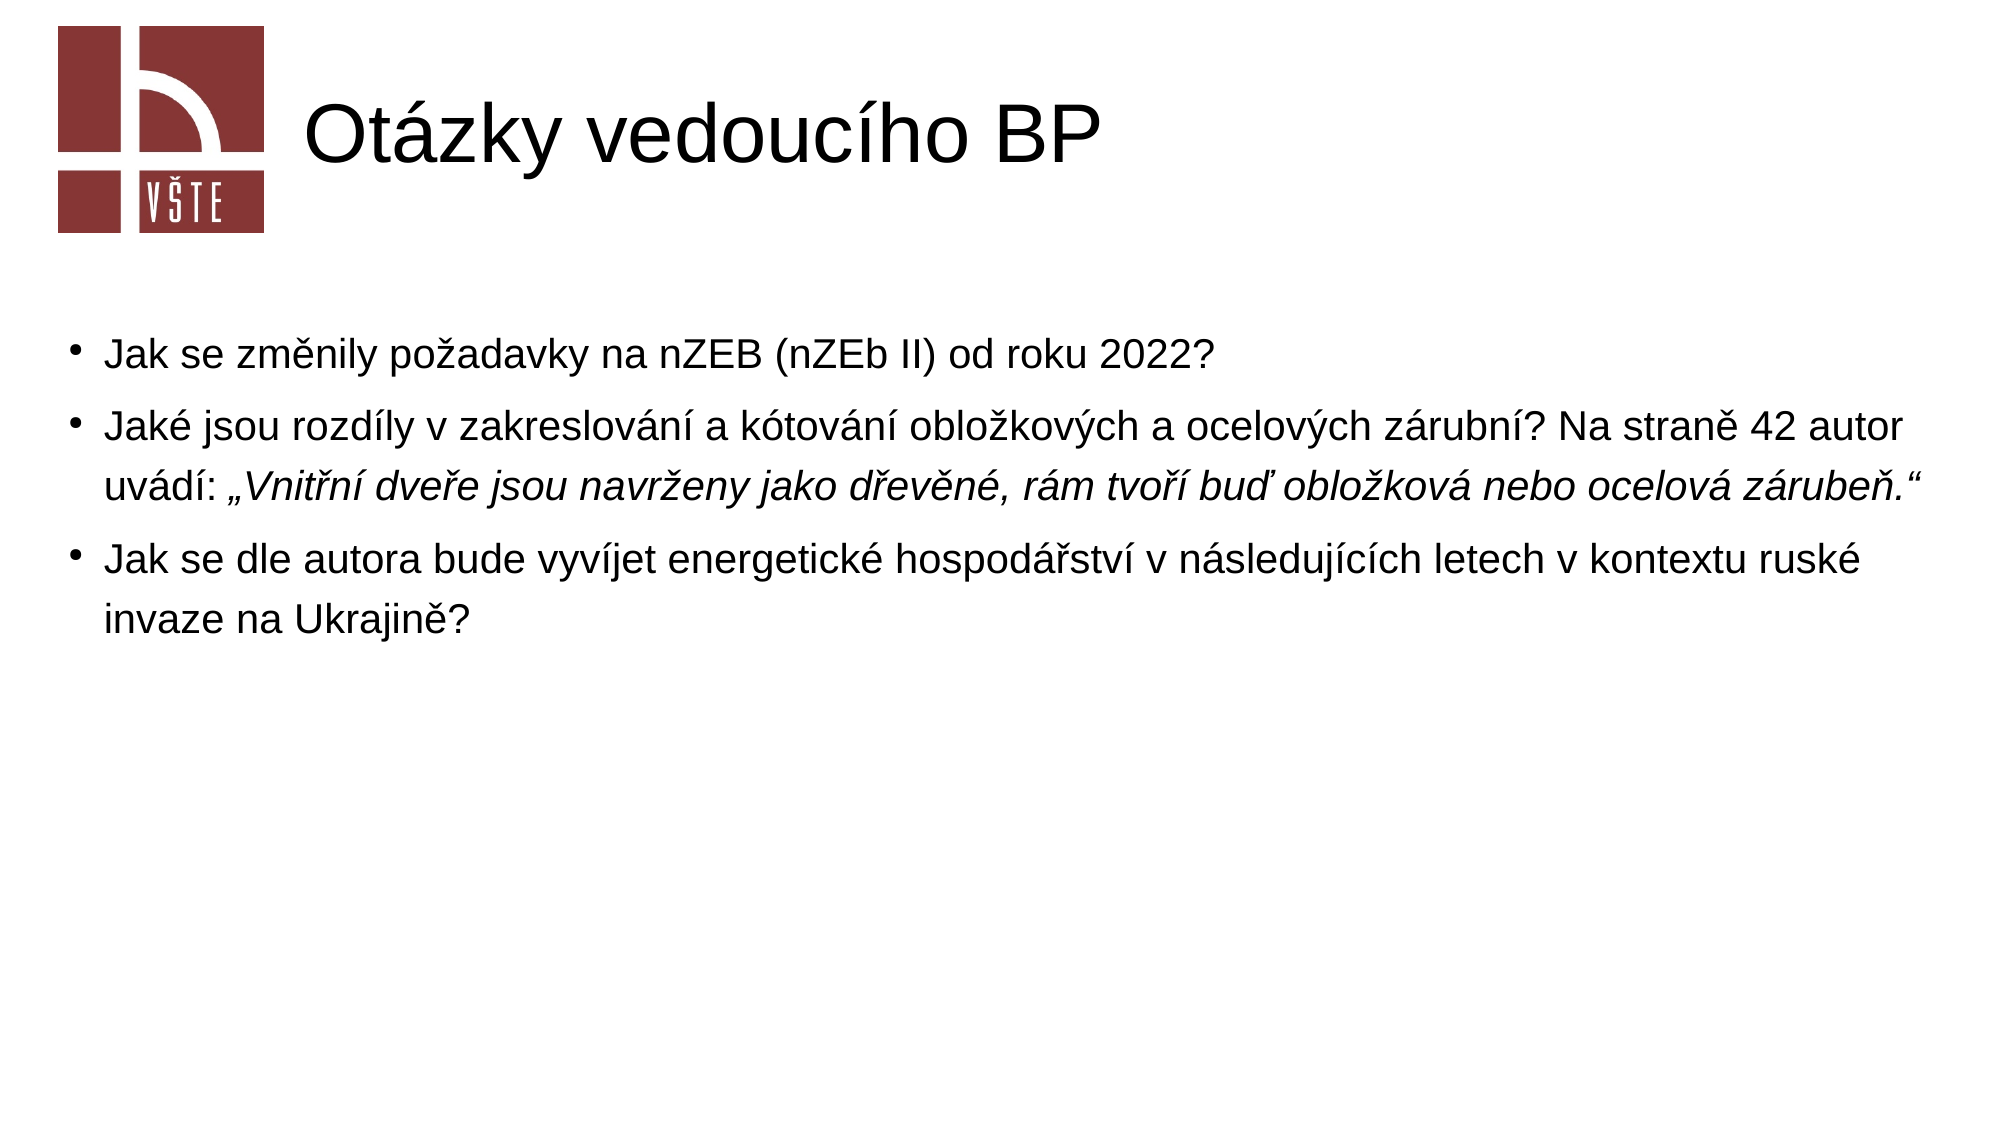

Otázky vedoucího BP
Jak se změnily požadavky na nZEB (nZEb II) od roku 2022?
Jaké jsou rozdíly v zakreslování a kótování obložkových a ocelových zárubní? Na straně 42 autor uvádí: „Vnitřní dveře jsou navrženy jako dřevěné, rám tvoří buď obložková nebo ocelová zárubeň.“
Jak se dle autora bude vyvíjet energetické hospodářství v následujících letech v kontextu ruské invaze na Ukrajině?